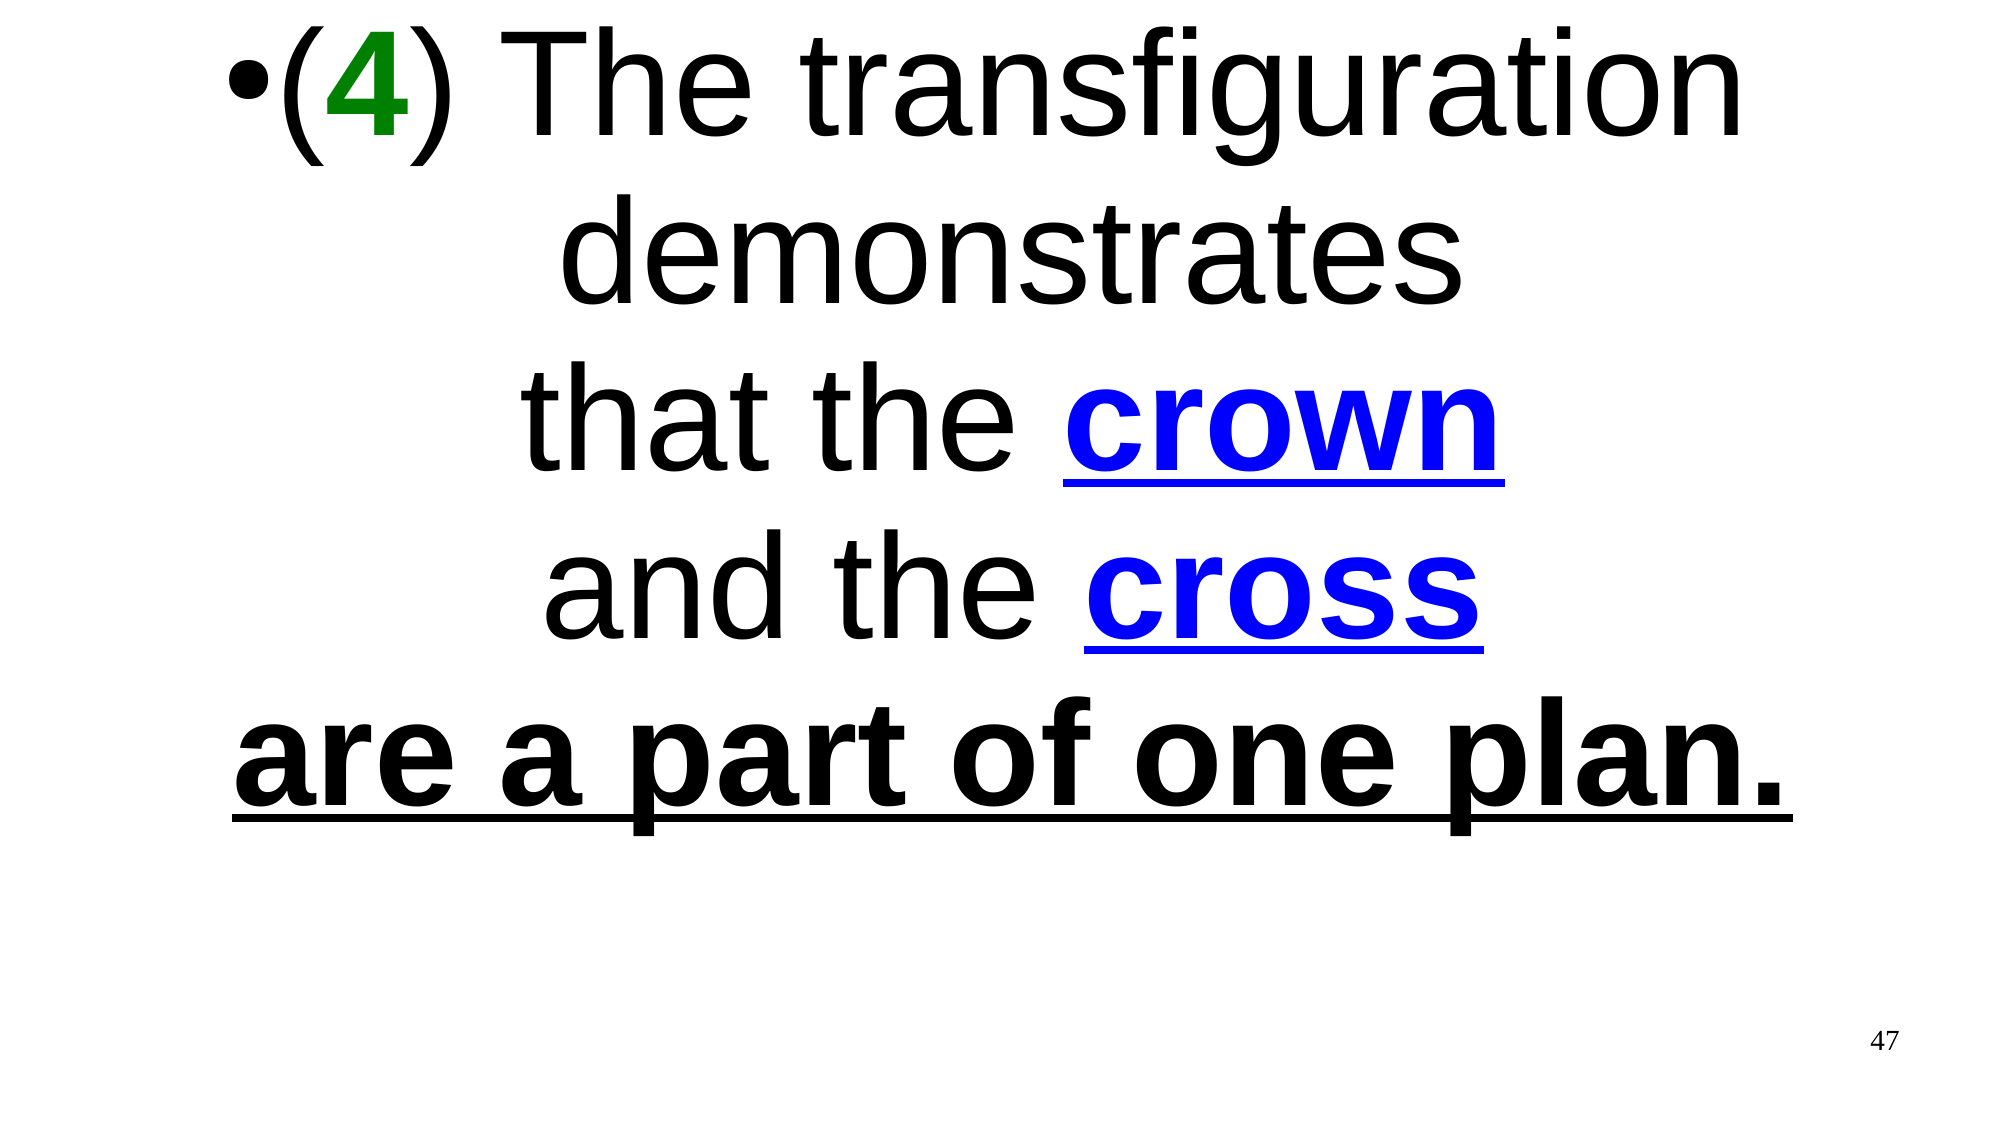

# (4) The transfiguration demonstrates that the crown and the cross are a part of one plan.
47